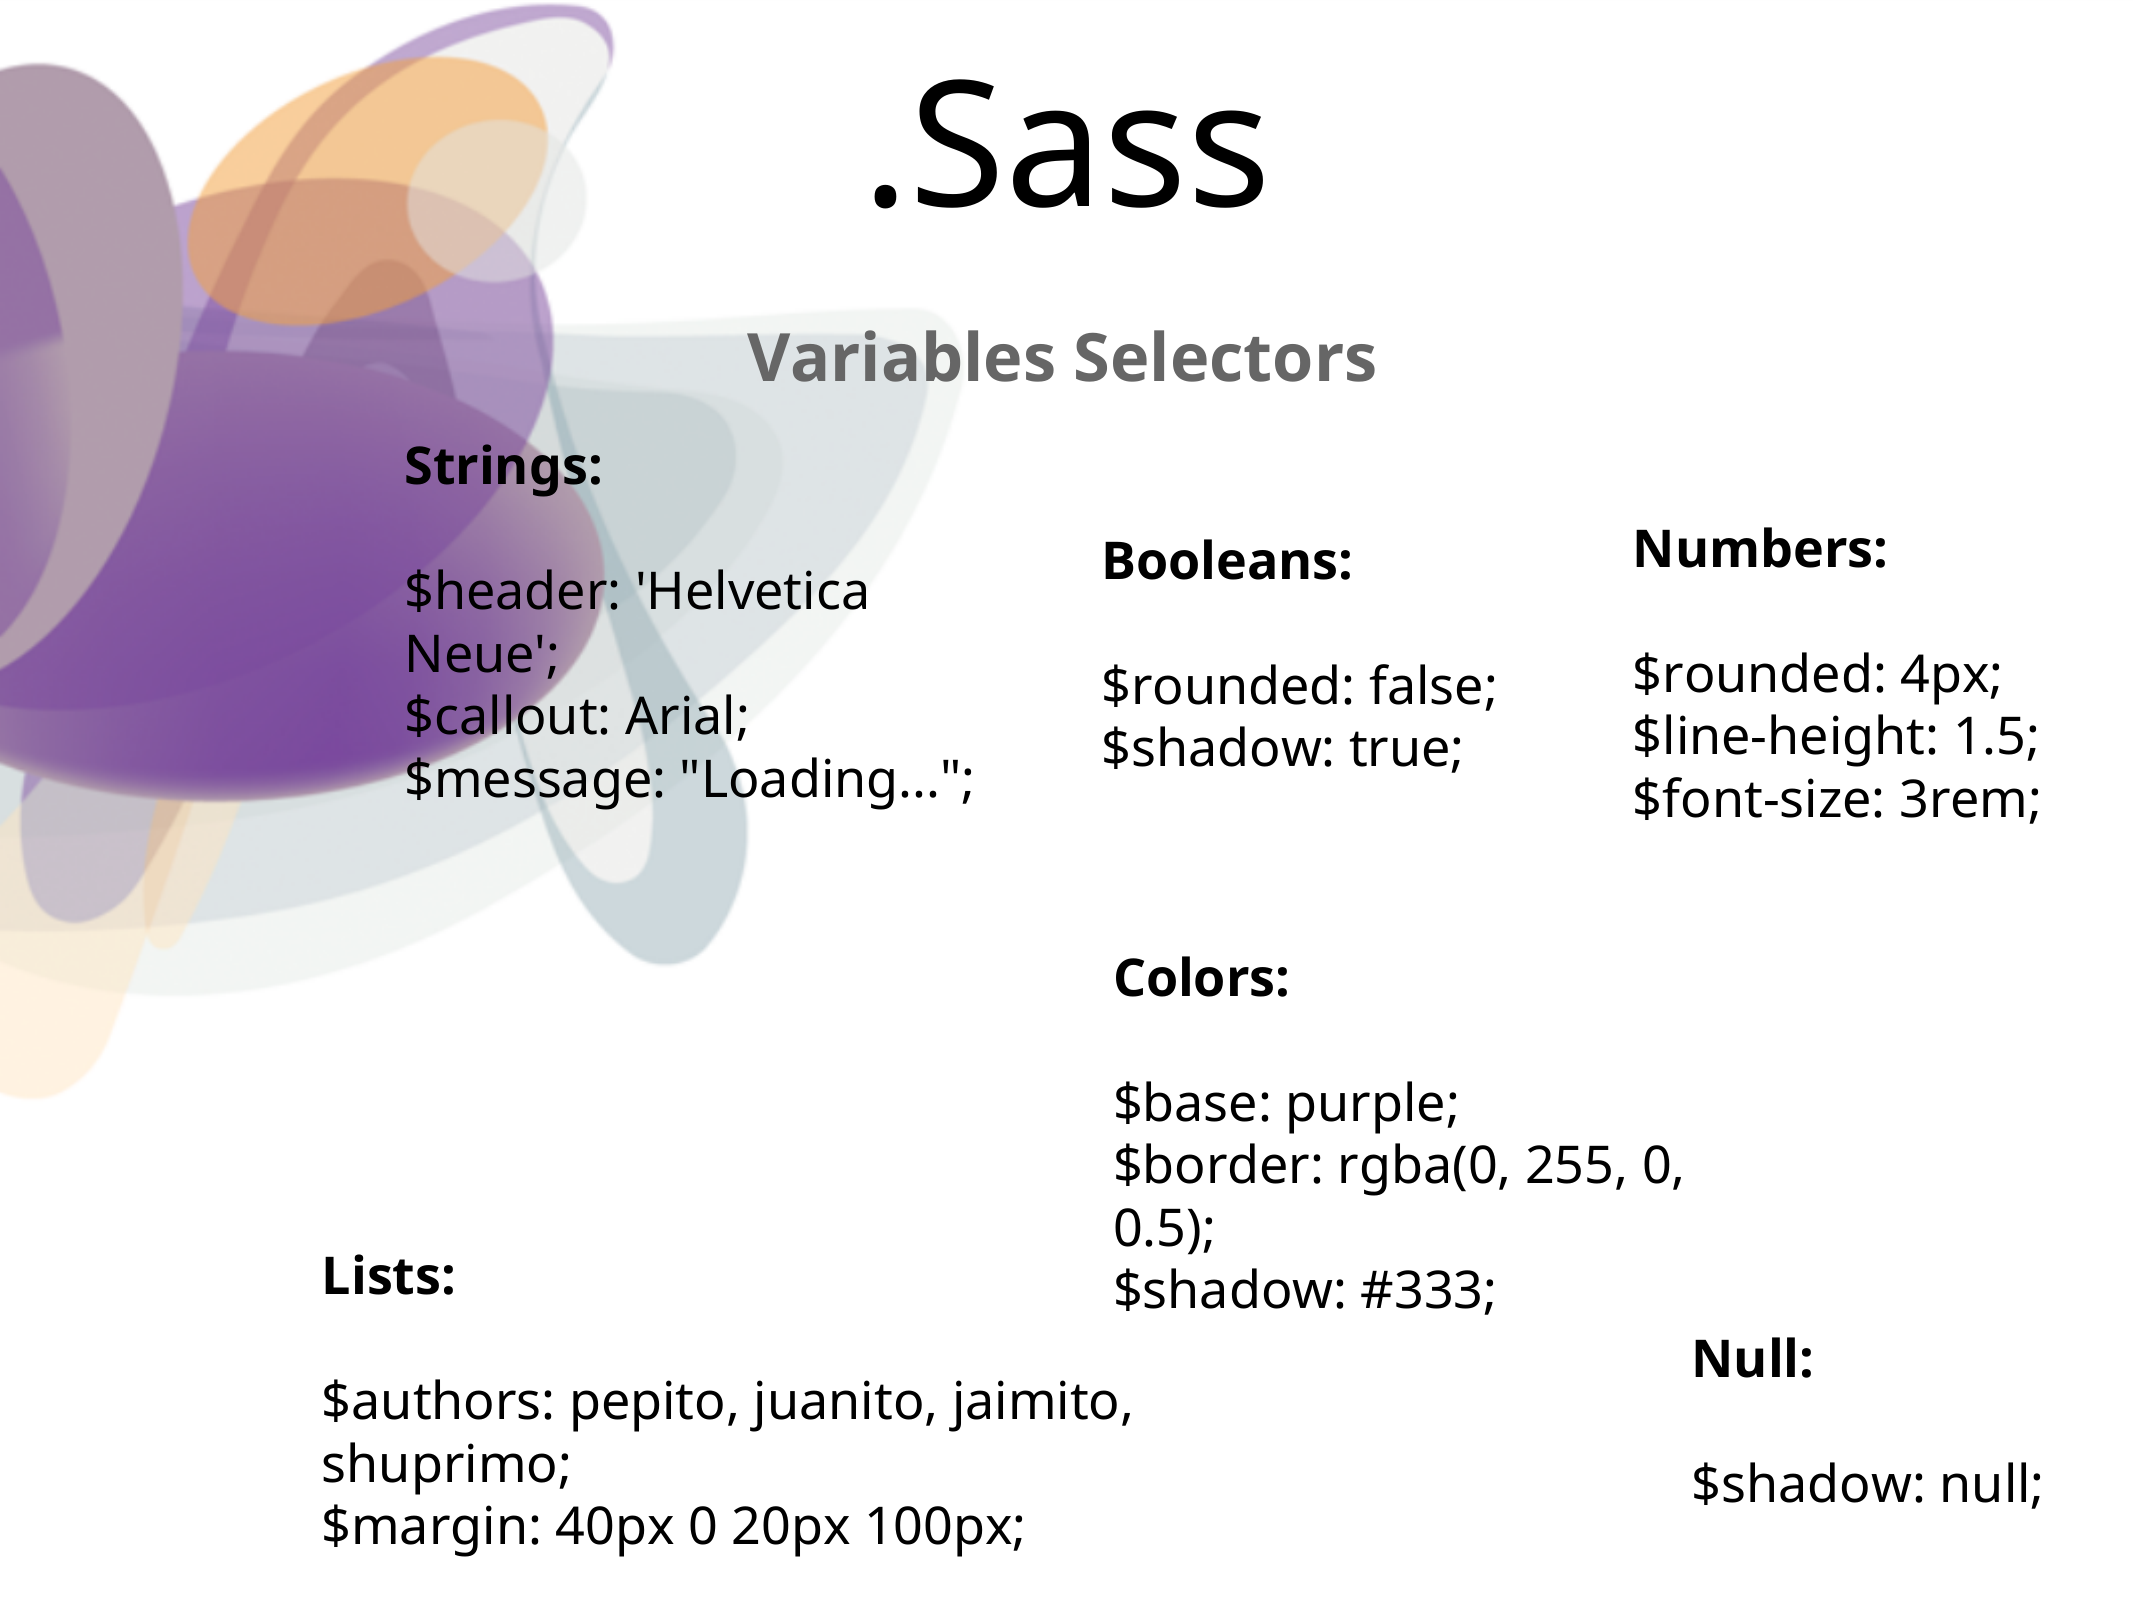

.Sass
Variables Selectors
Strings:
$header: 'Helvetica Neue';
$callout: Arial;
$message: "Loading...";
Numbers:
$rounded: 4px;
$line-height: 1.5;
$font-size: 3rem;
Booleans:
$rounded: false;
$shadow: true;
Colors:
$base: purple;
$border: rgba(0, 255, 0, 0.5);
$shadow: #333;
Lists:
$authors: pepito, juanito, jaimito, shuprimo;
$margin: 40px 0 20px 100px;
Null:
$shadow: null;